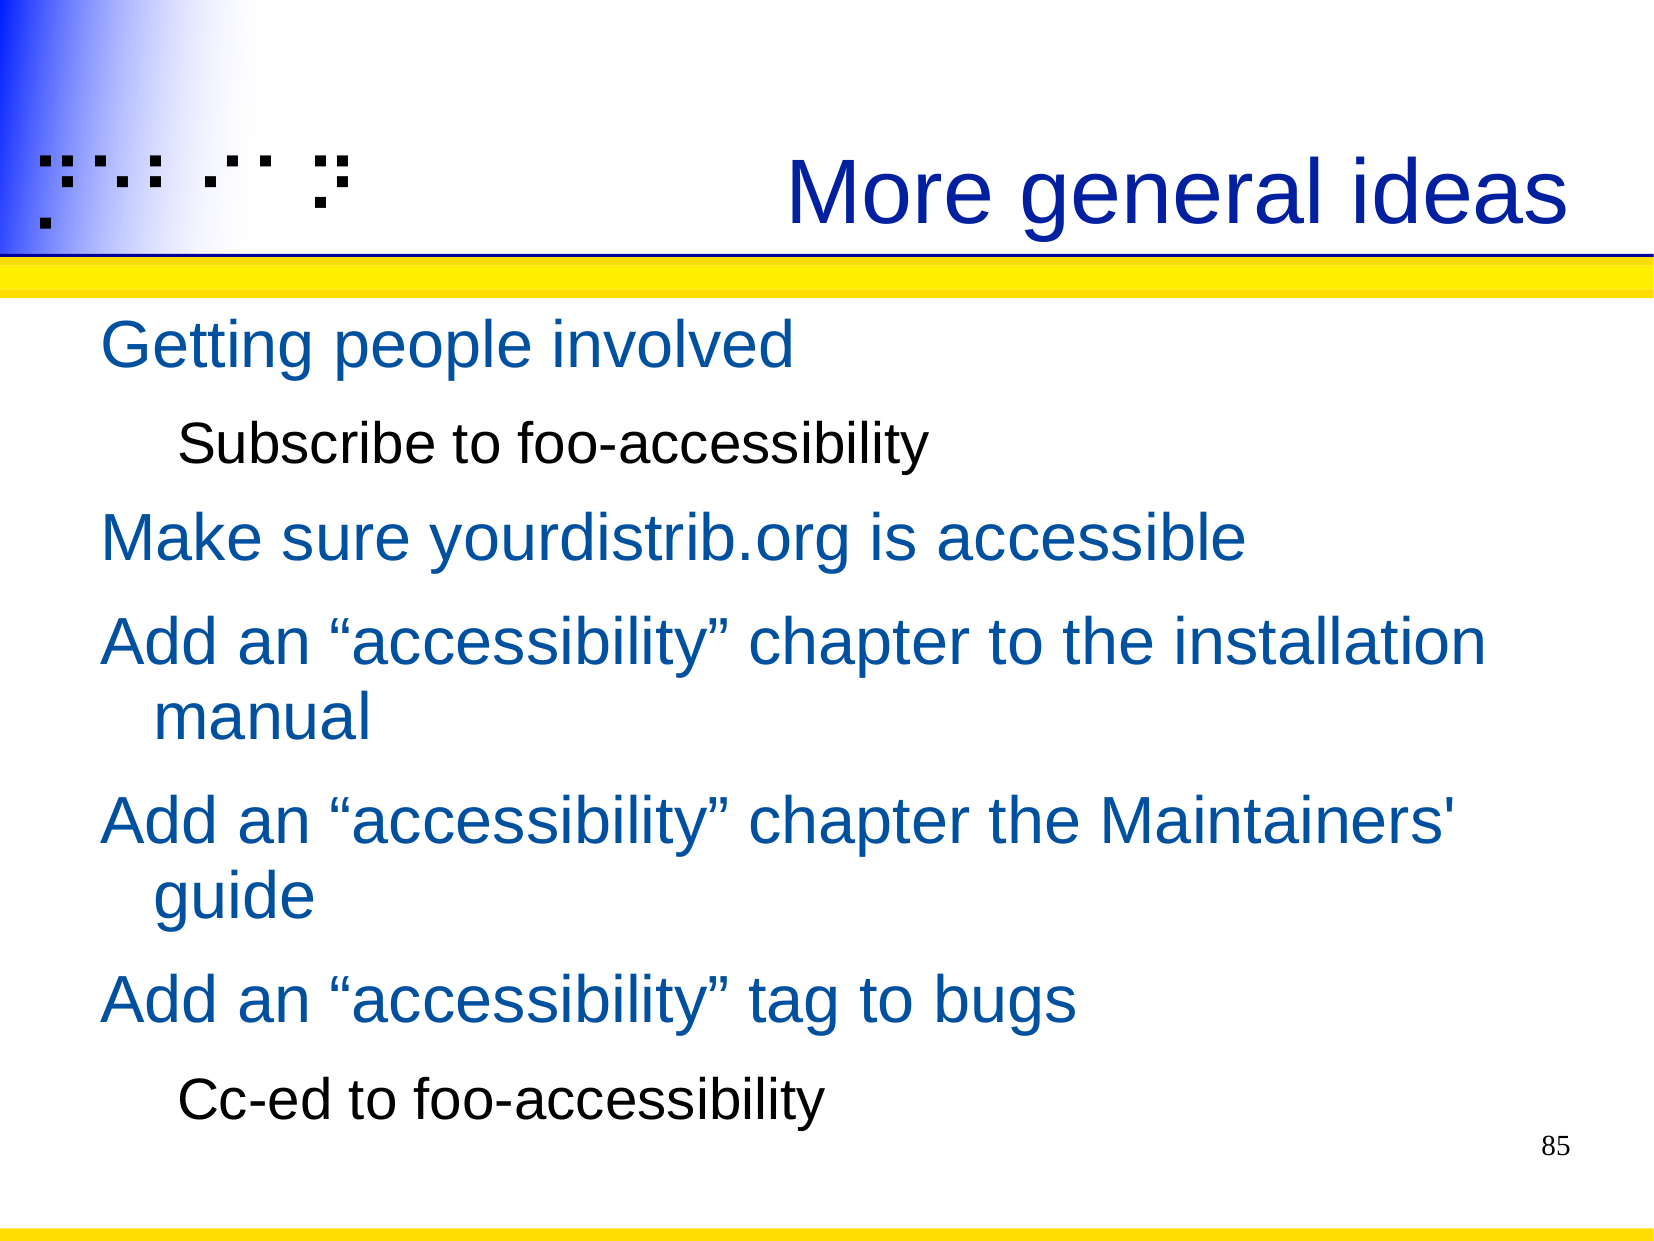

# More general ideas
Getting people involved
Subscribe to foo-accessibility
Make sure yourdistrib.org is accessible
Add an “accessibility” chapter to the installation manual
Add an “accessibility” chapter the Maintainers' guide
Add an “accessibility” tag to bugs
Cc-ed to foo-accessibility
85